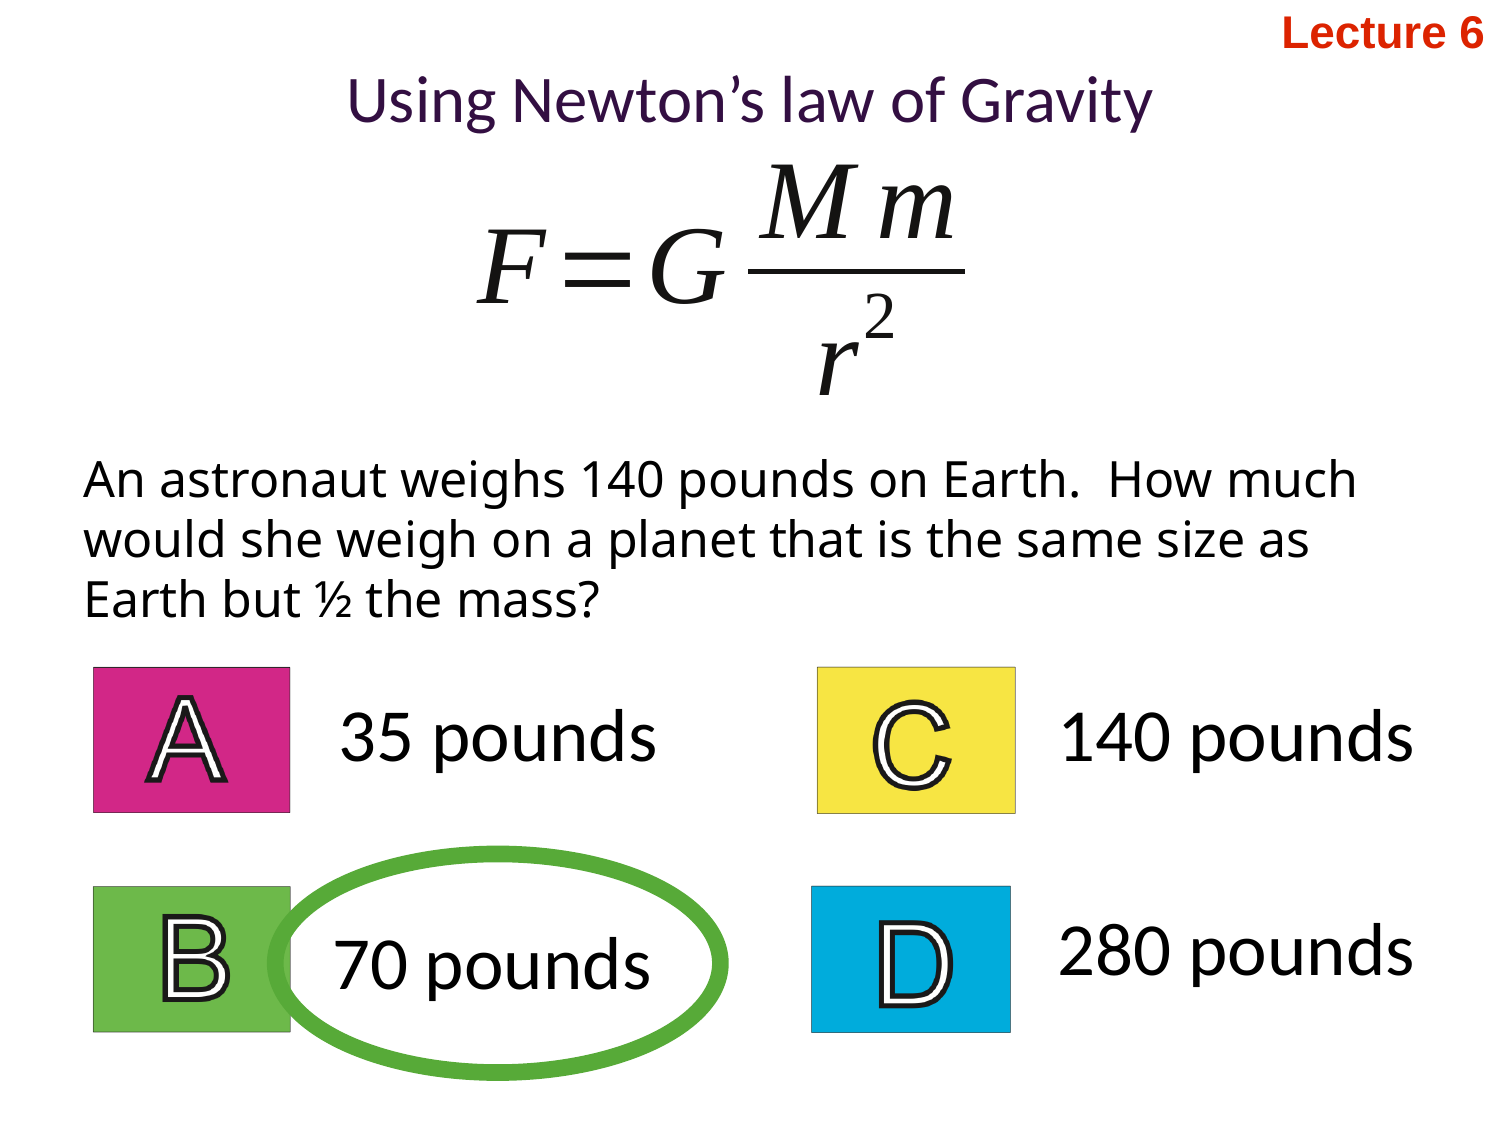

Lecture 6
Using Newton’s law of Gravity
An astronaut weighs 140 pounds on Earth. How much would she weigh on a planet that is the same size as Earth but ½ the mass?
35 pounds
140 pounds
280 pounds
70 pounds